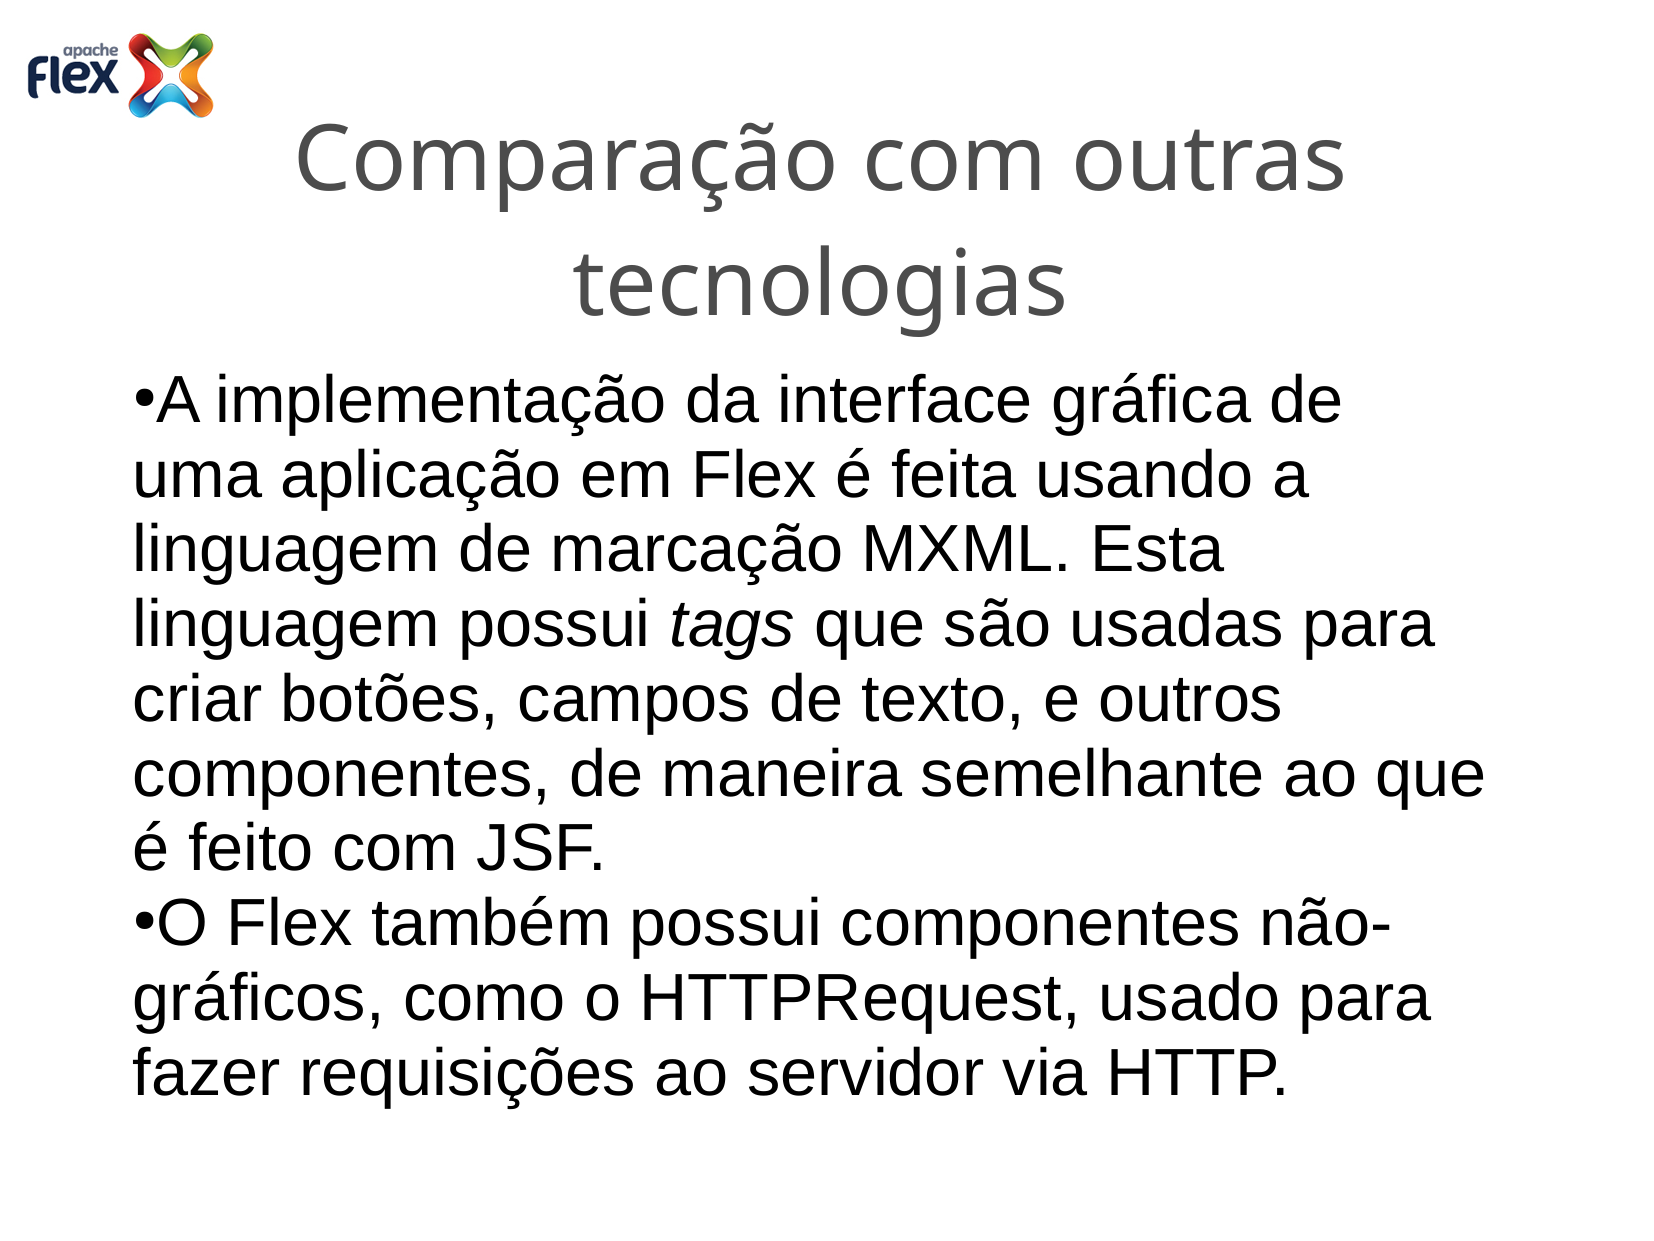

# Comparação com outras tecnologias
A implementação da interface gráfica de uma aplicação em Flex é feita usando a linguagem de marcação MXML. Esta linguagem possui tags que são usadas para criar botões, campos de texto, e outros componentes, de maneira semelhante ao que é feito com JSF.
O Flex também possui componentes não-gráficos, como o HTTPRequest, usado para fazer requisições ao servidor via HTTP.